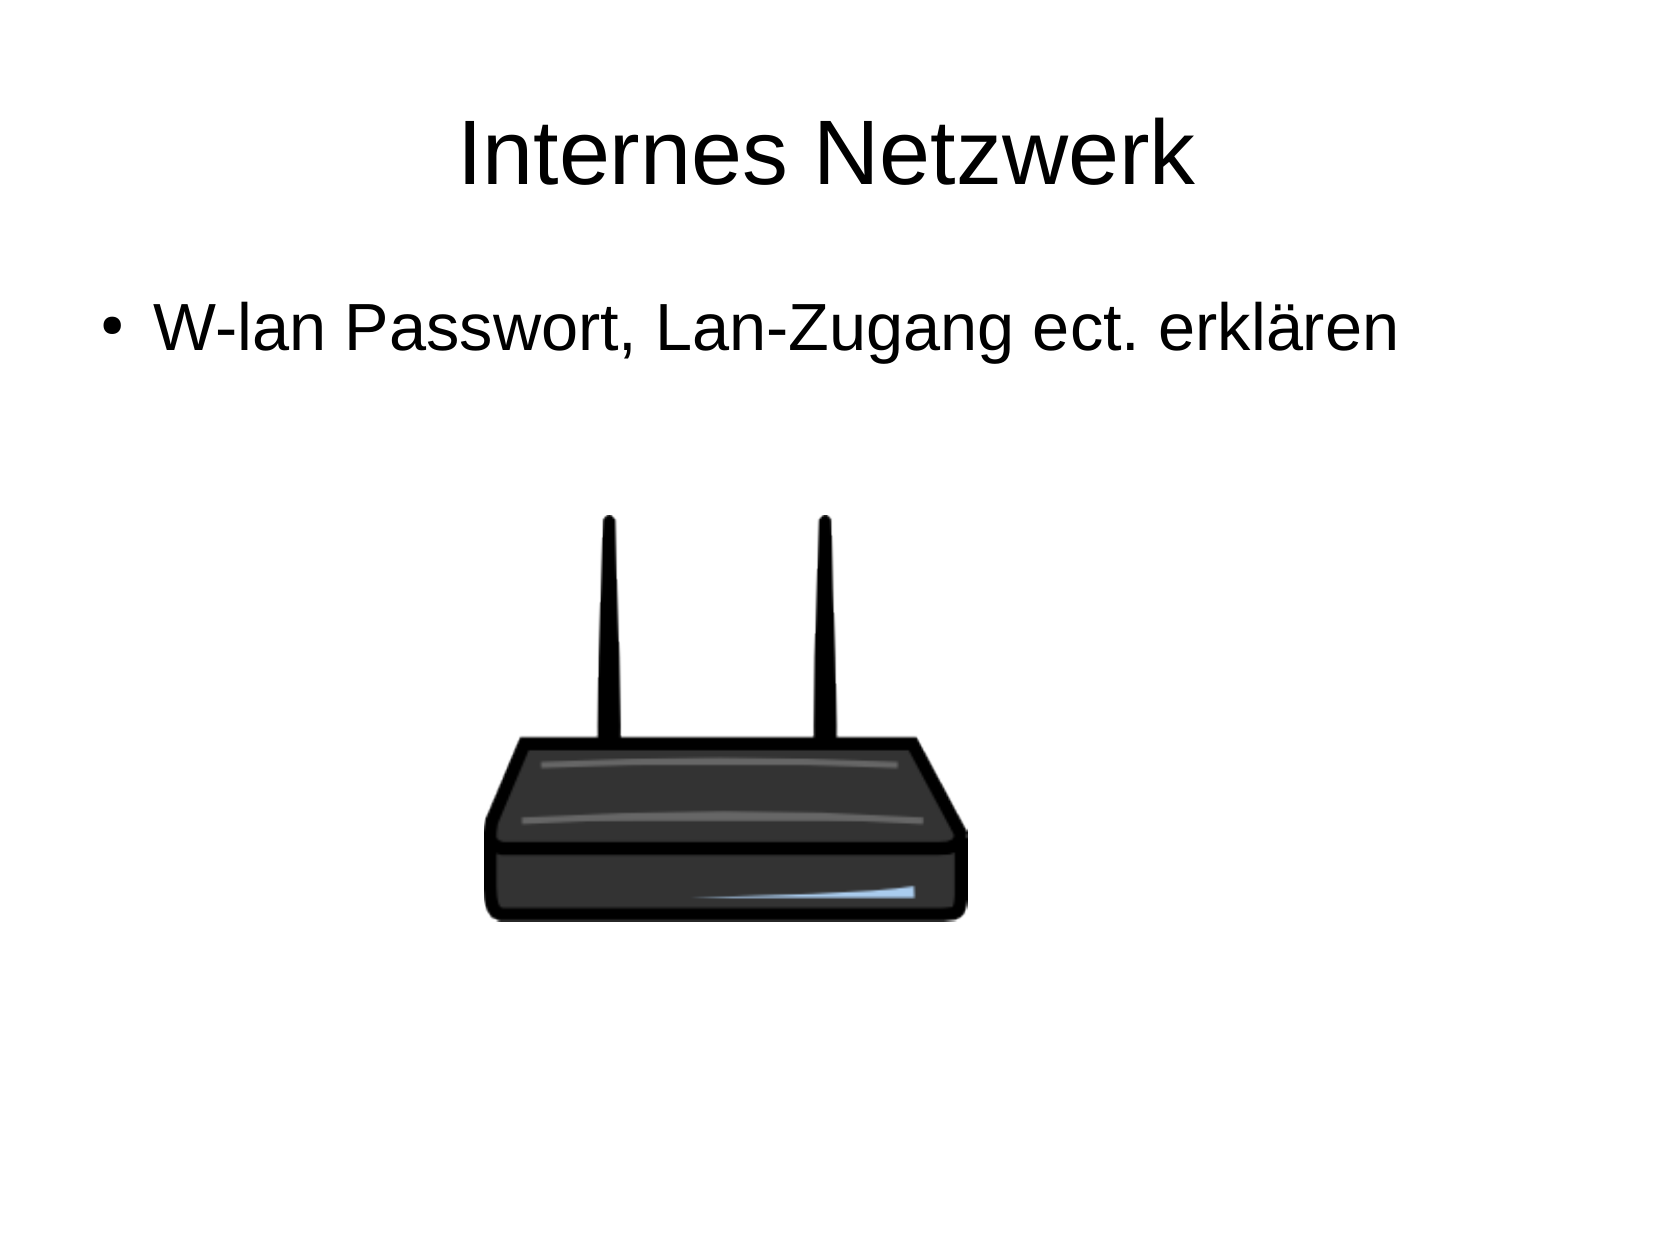

# Internes Netzwerk
W-lan Passwort, Lan-Zugang ect. erklären